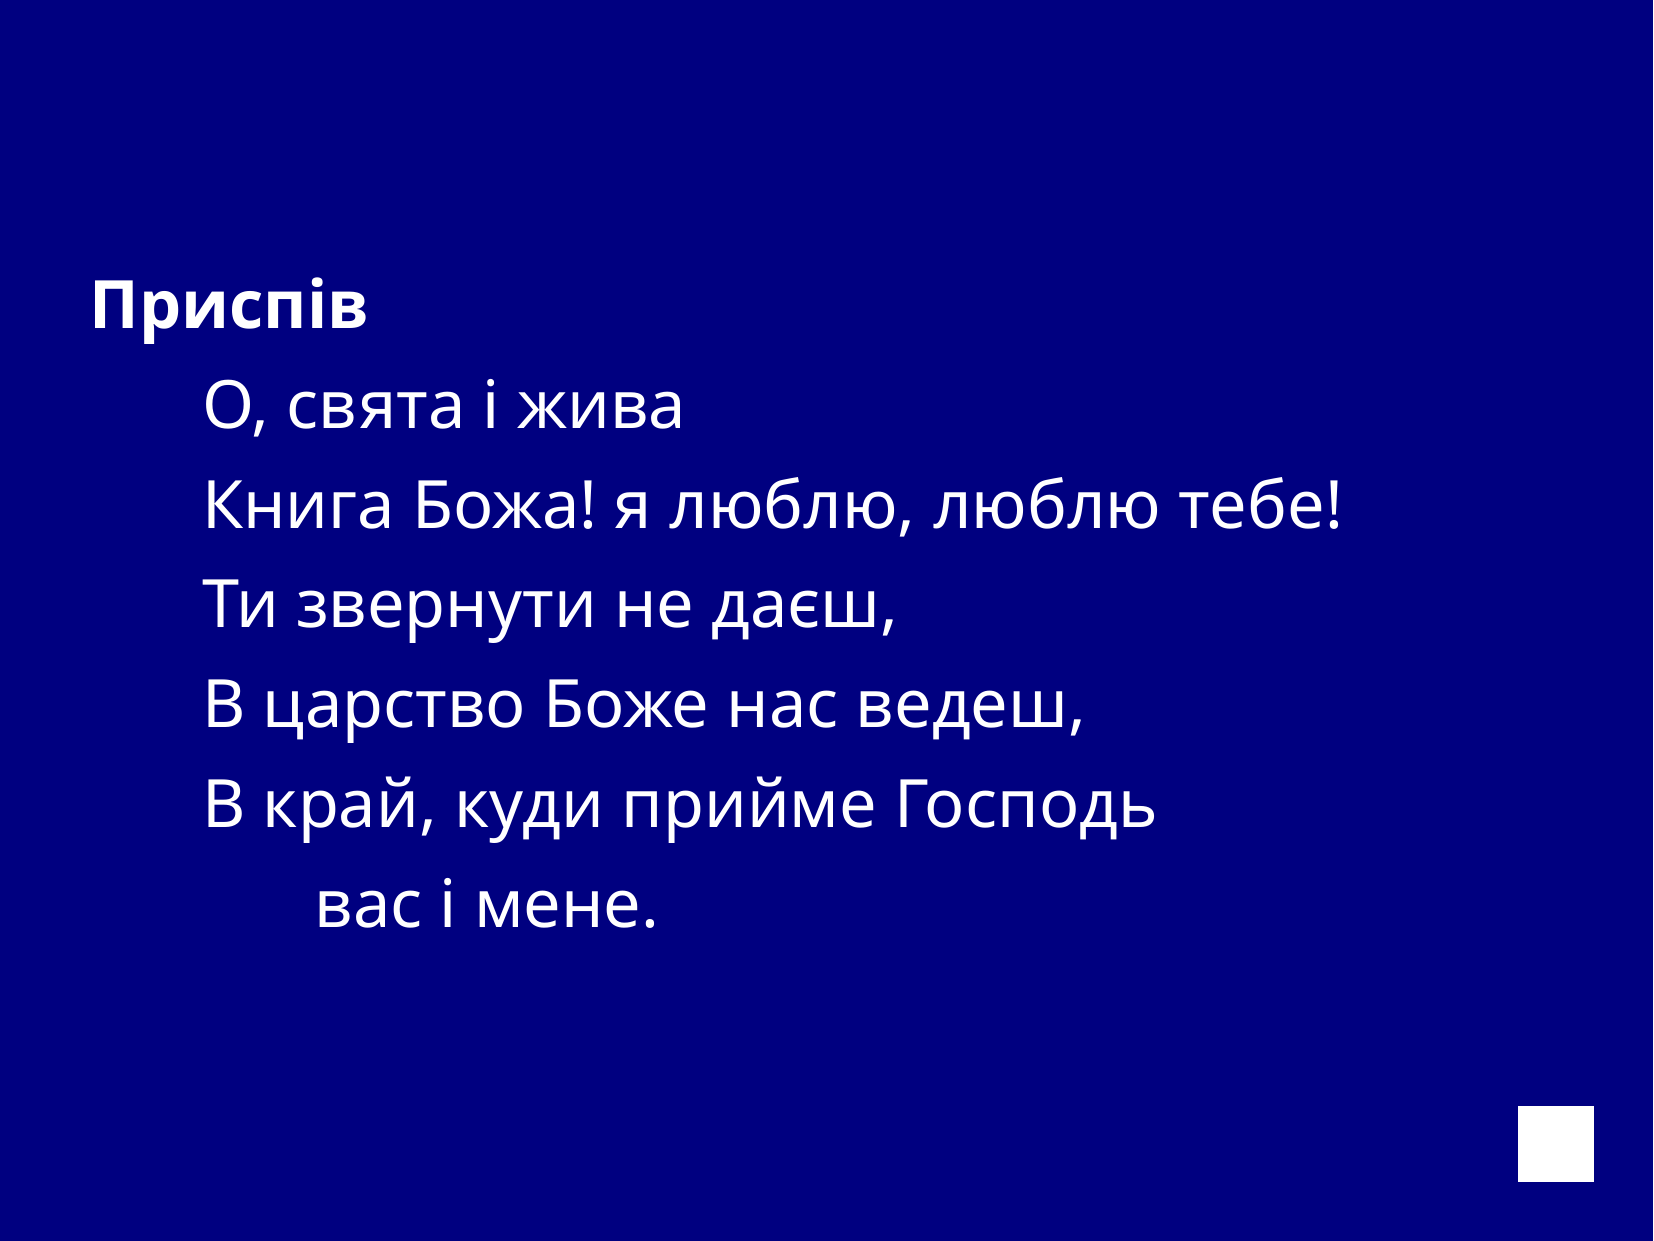

Приспів
	О, свята і жива
	Книга Божа! я люблю, люблю тебе!
	Ти звернути не даєш,
	В царство Боже нас ведеш,
	В край, куди прийме Господь
		вас і мене.